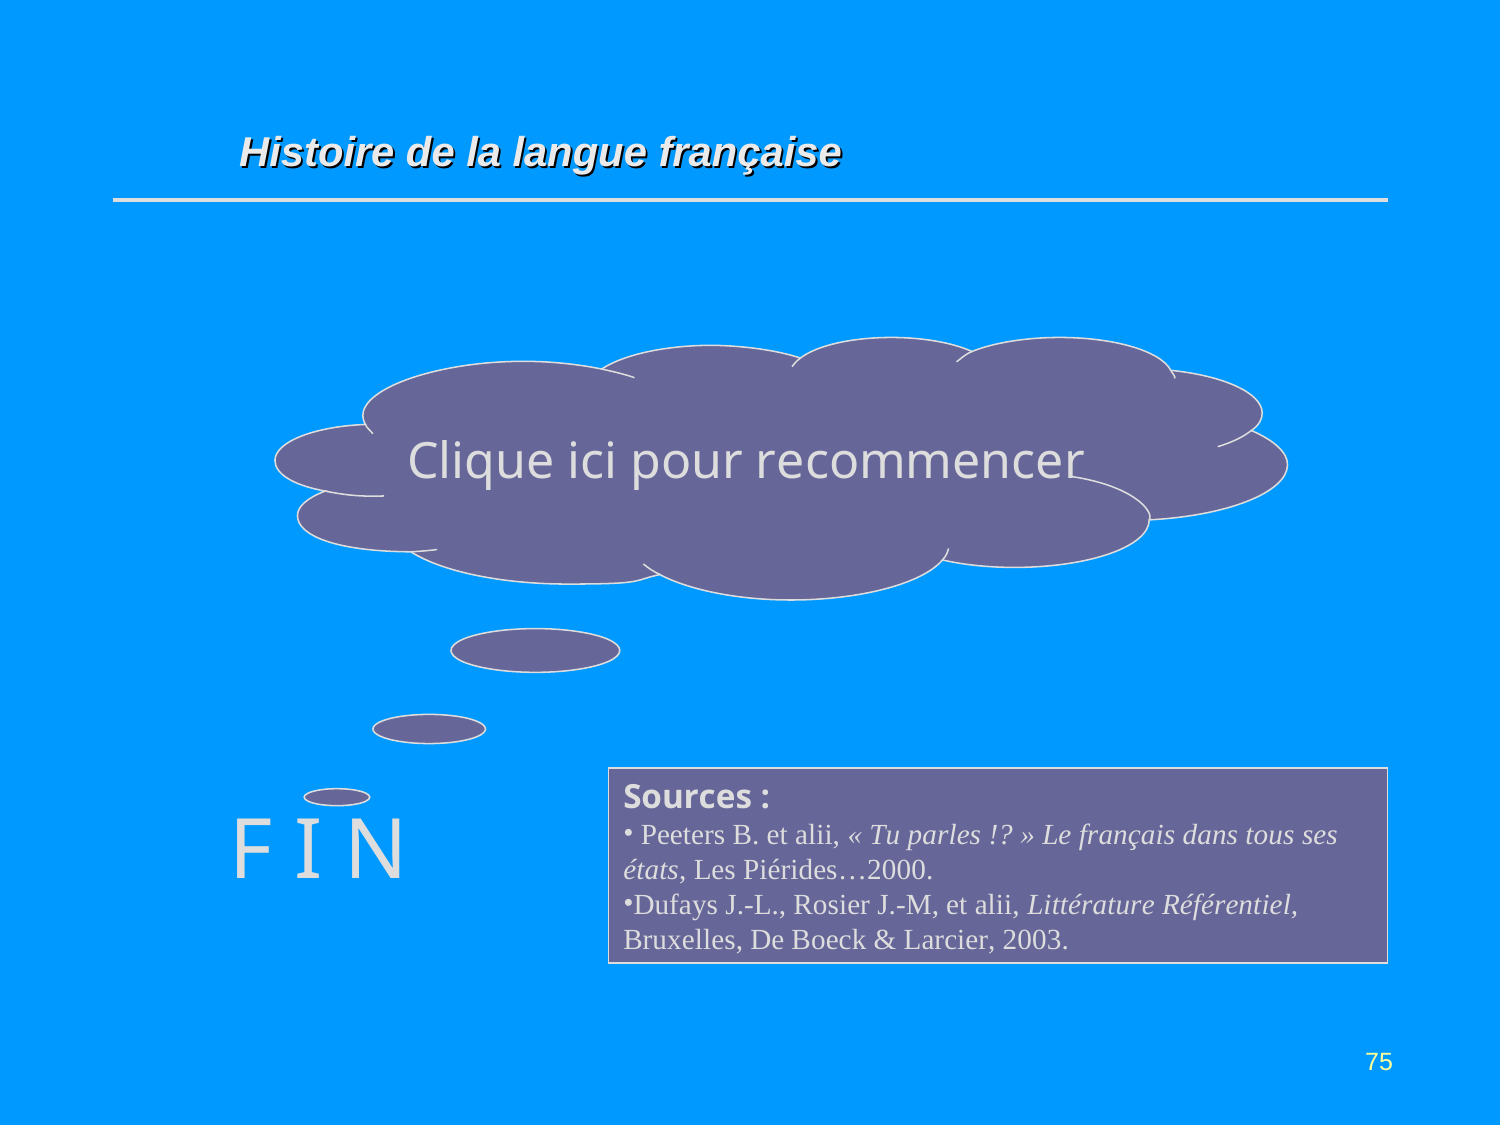

Histoire de la langue française
Clique ici pour recommencer
Sources :
 Peeters B. et alii, « Tu parles !? » Le français dans tous ses états, Les Piérides…2000.
Dufays J.-L., Rosier J.-M, et alii, Littérature Référentiel, Bruxelles, De Boeck & Larcier, 2003.
F I N
75